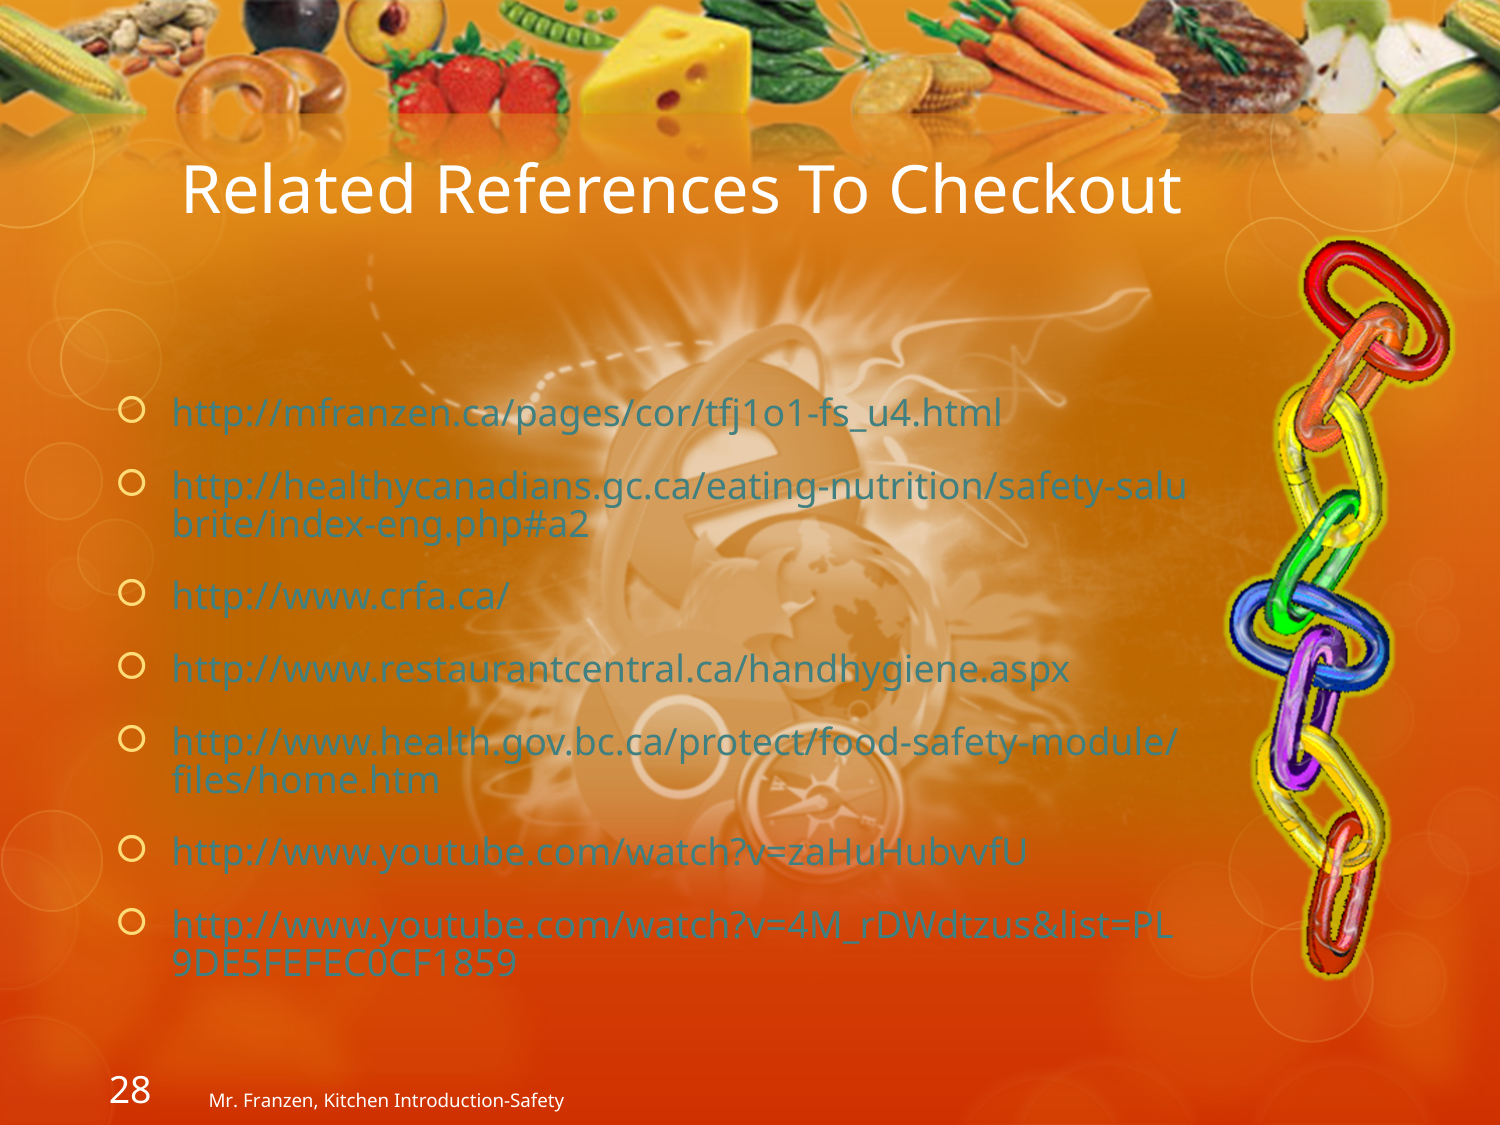

# Related References To Checkout
http://mfranzen.ca/pages/cor/tfj1o1-fs_u4.html
http://healthycanadians.gc.ca/eating-nutrition/safety-salubrite/index-eng.php#a2
http://www.crfa.ca/
http://www.restaurantcentral.ca/handhygiene.aspx
http://www.health.gov.bc.ca/protect/food-safety-module/files/home.htm
http://www.youtube.com/watch?v=zaHuHubvvfU
http://www.youtube.com/watch?v=4M_rDWdtzus&list=PL9DE5FEFEC0CF1859
Mr. Franzen, Kitchen Introduction-Safety